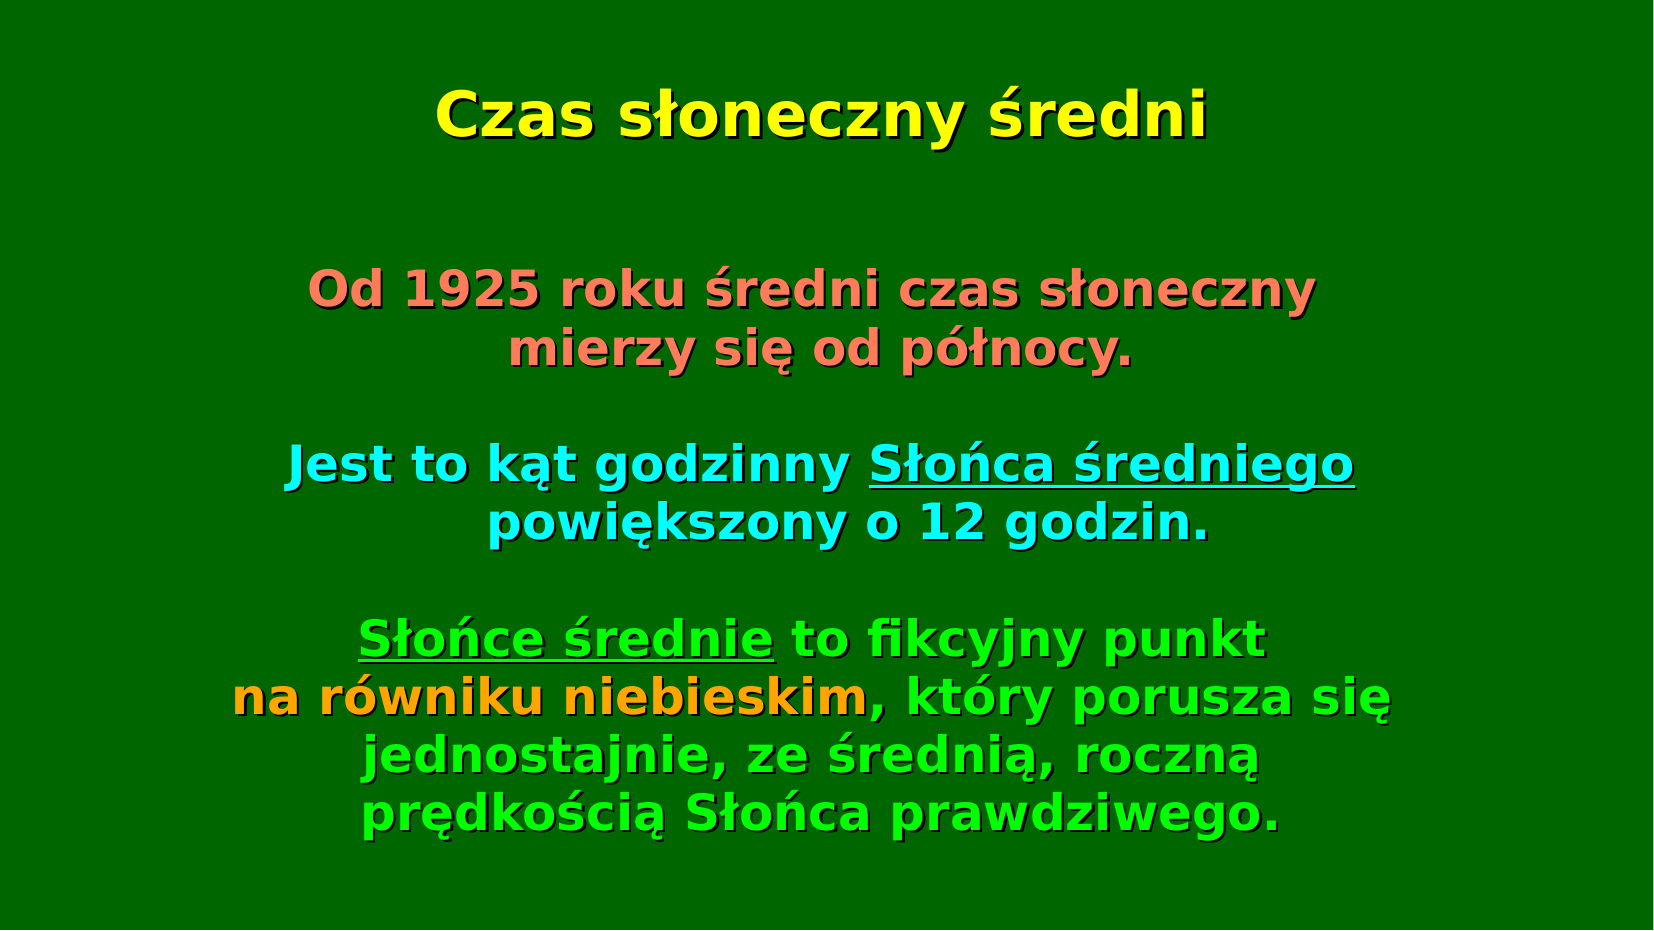

# Czas słoneczny średni
Od 1925 roku średni czas słoneczny
mierzy się od północy.
Jest to kąt godzinny Słońca średniego powiększony o 12 godzin.
Słońce średnie to fikcyjny punkt
na równiku niebieskim, który porusza się
jednostajnie, ze średnią, roczną
prędkością Słońca prawdziwego.